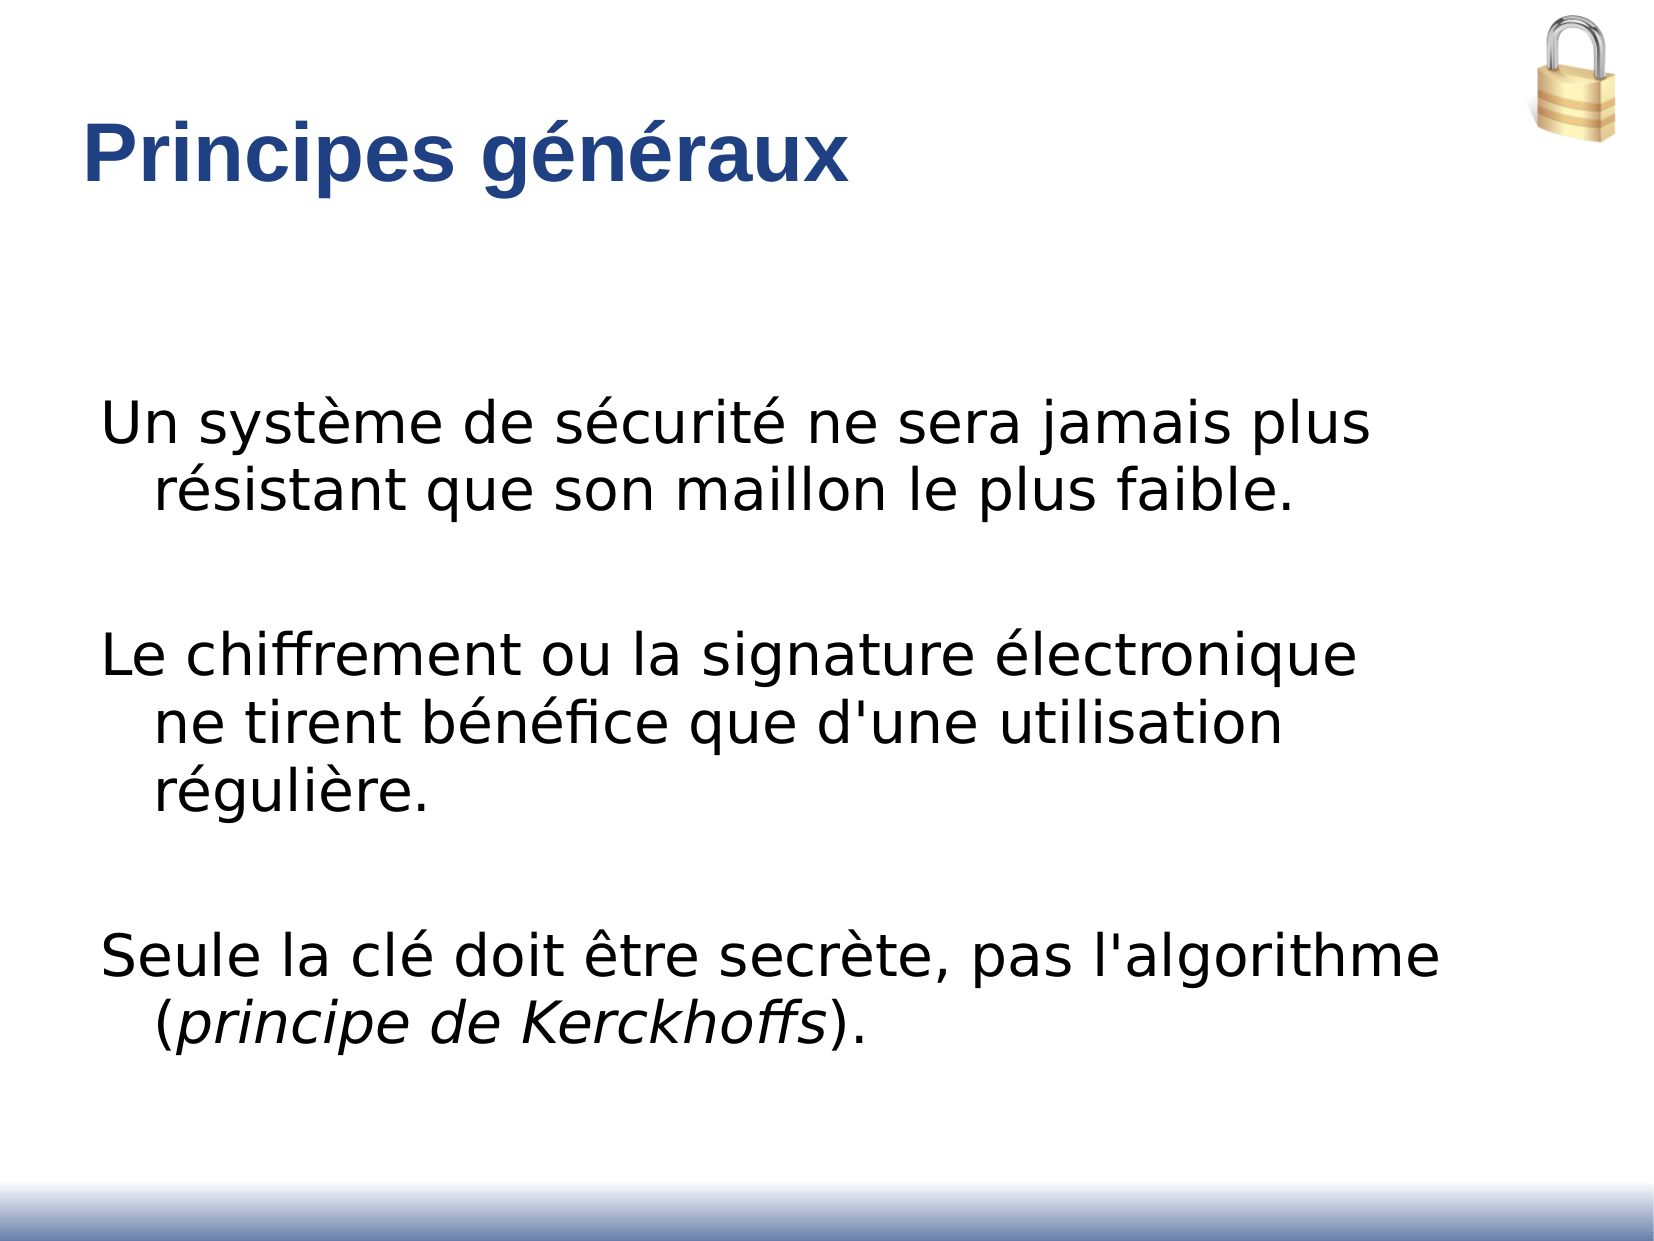

# Principes généraux
Un système de sécurité ne sera jamais plus résistant que son maillon le plus faible.
Le chiffrement ou la signature électronique
ne tirent bénéfice que d'une utilisation régulière.
Seule la clé doit être secrète, pas l'algorithme (principe de Kerckhoffs).